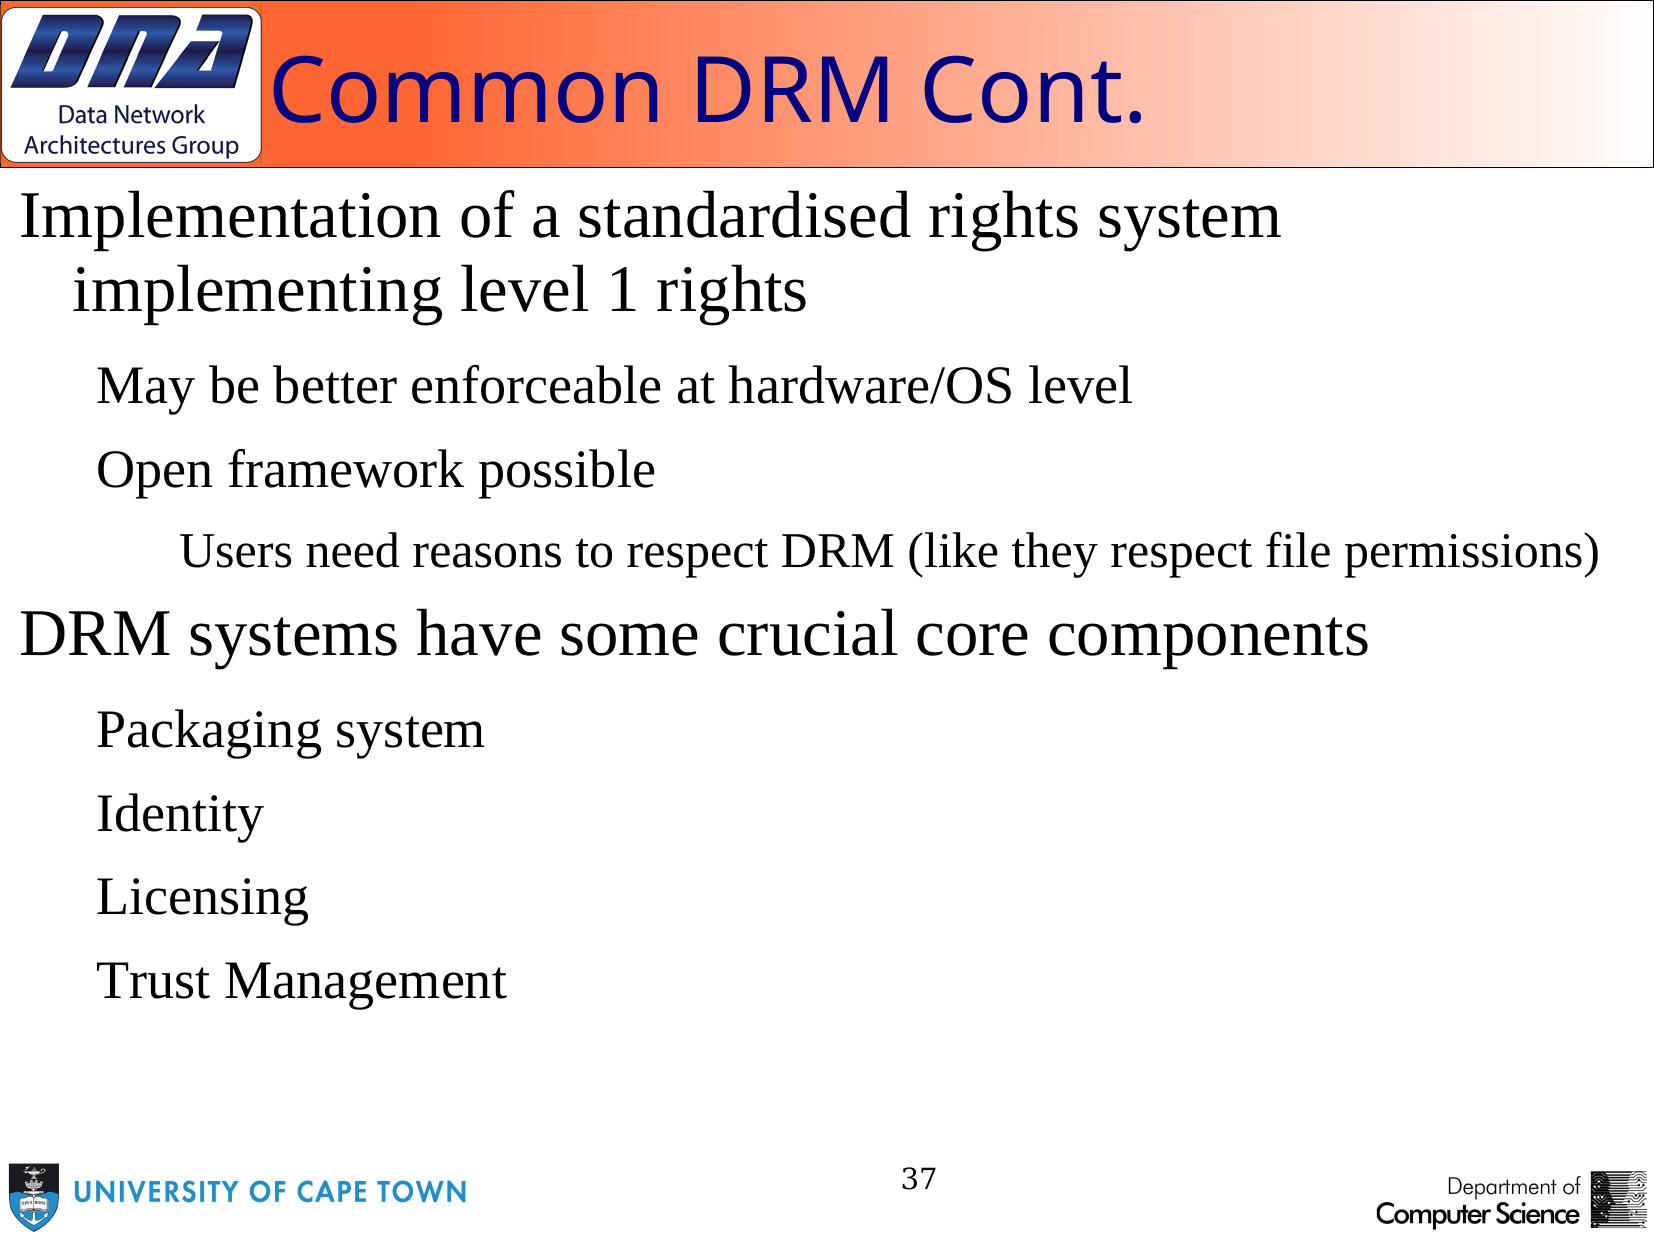

# Common DRM Cont.
Implementation of a standardised rights system implementing level 1 rights
May be better enforceable at hardware/OS level
Open framework possible
Users need reasons to respect DRM (like they respect file permissions)
DRM systems have some crucial core components
Packaging system
Identity
Licensing
Trust Management
37